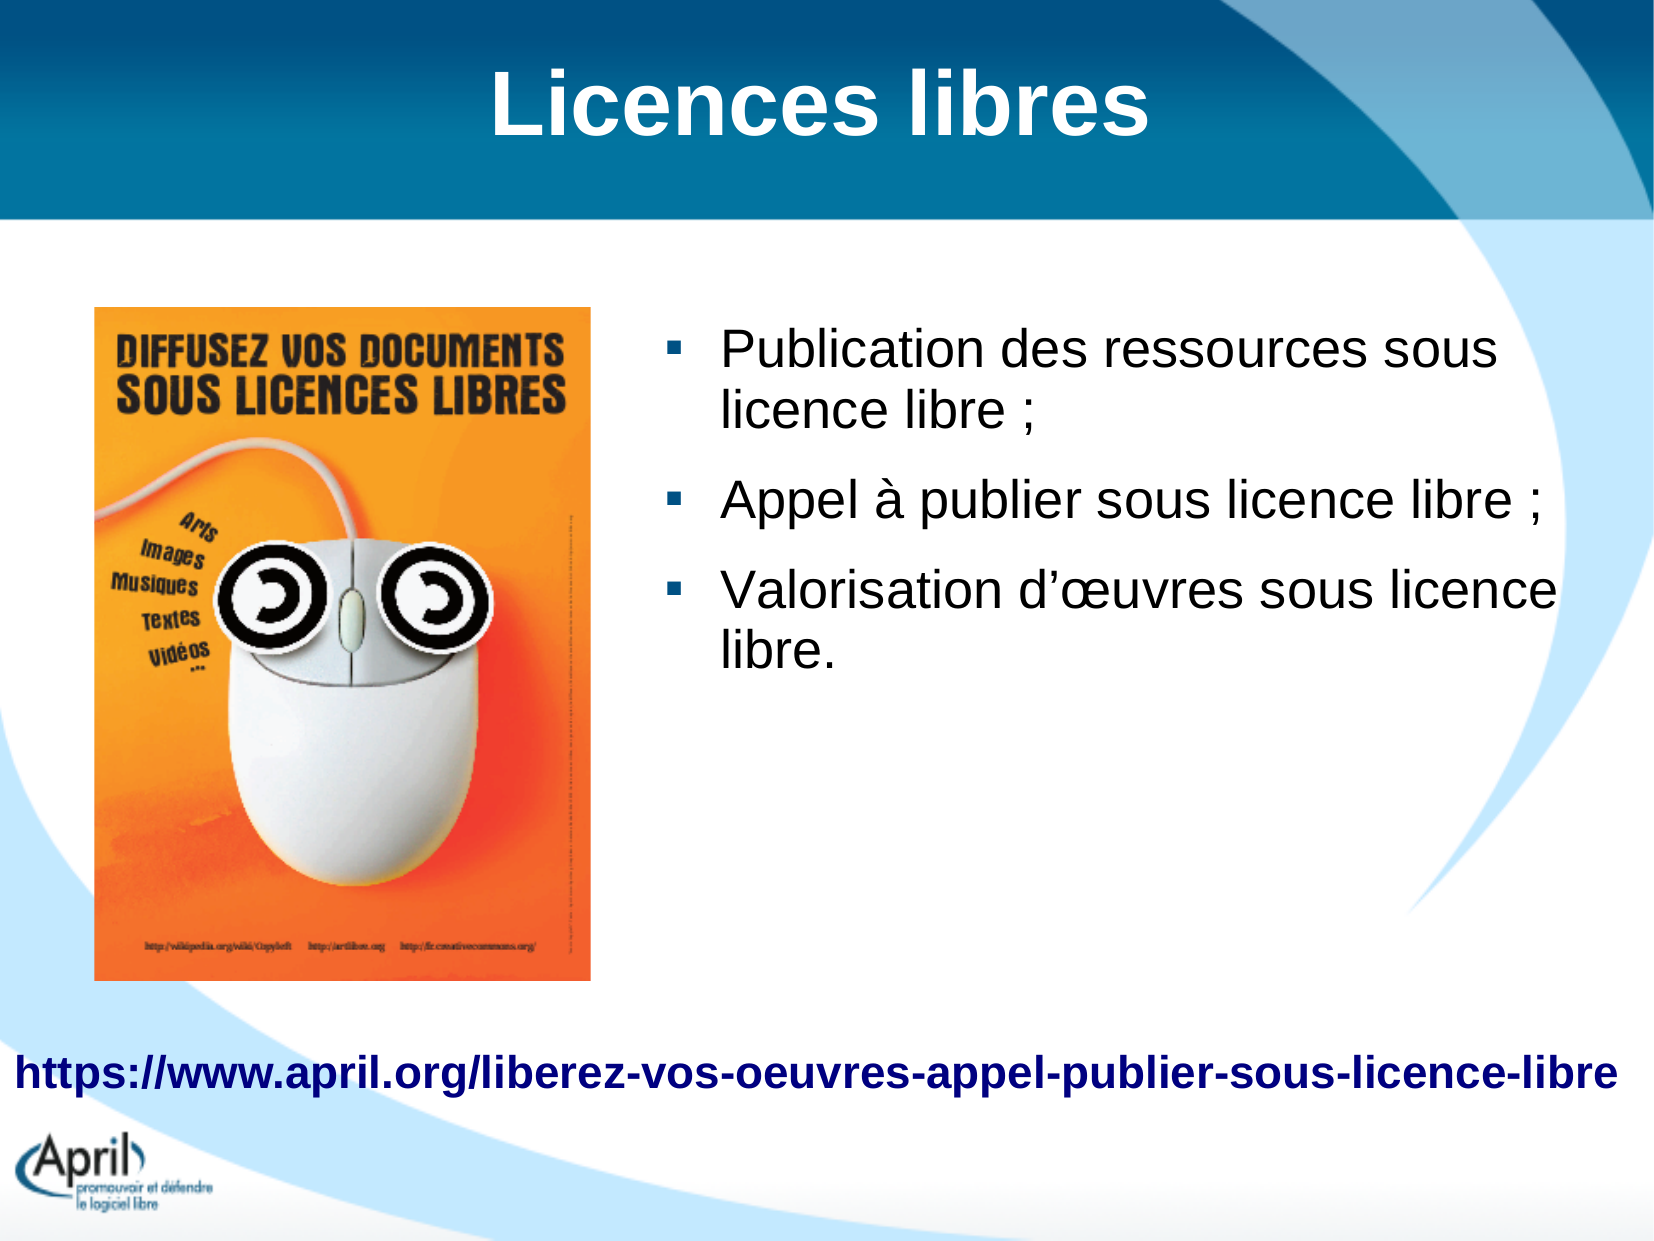

# Licences libres
Publication des ressources sous licence libre ;
Appel à publier sous licence libre ;
Valorisation d’œuvres sous licence libre.
https://www.april.org/liberez-vos-oeuvres-appel-publier-sous-licence-libre